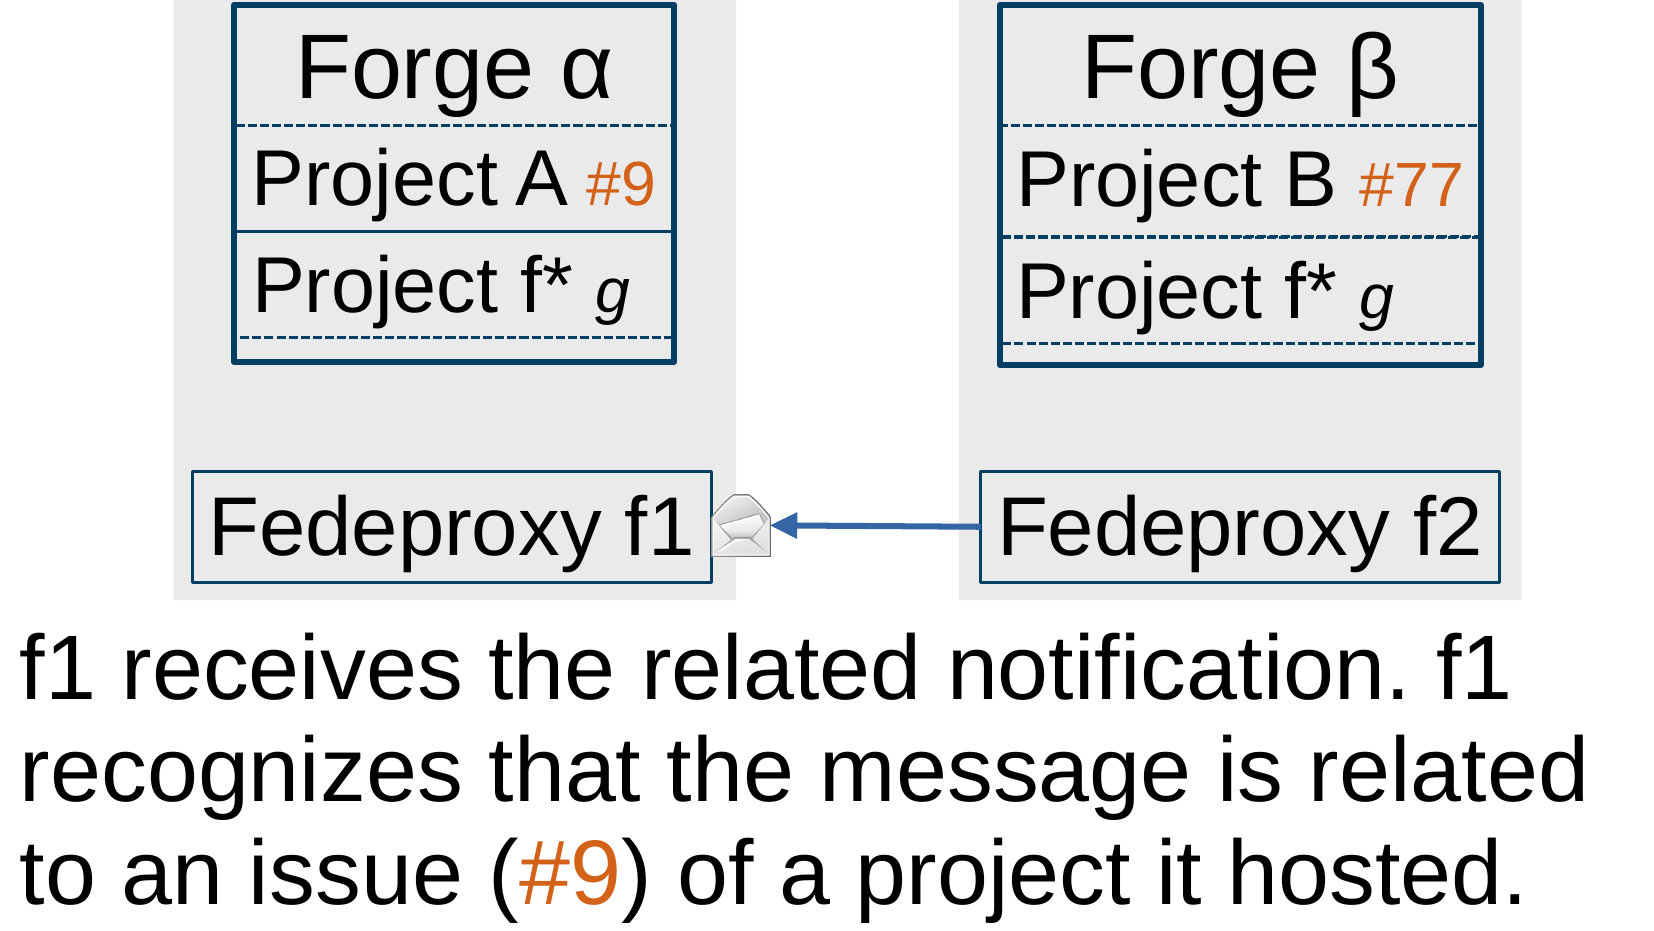

Forge α
Forge β
Project A #9
Project B #77
Project f* g
Project f* g
Fedeproxy f1
Fedeproxy f2
# f1 receives the related notification. f1 recognizes that the message is related to an issue (#9) of a project it hosted.